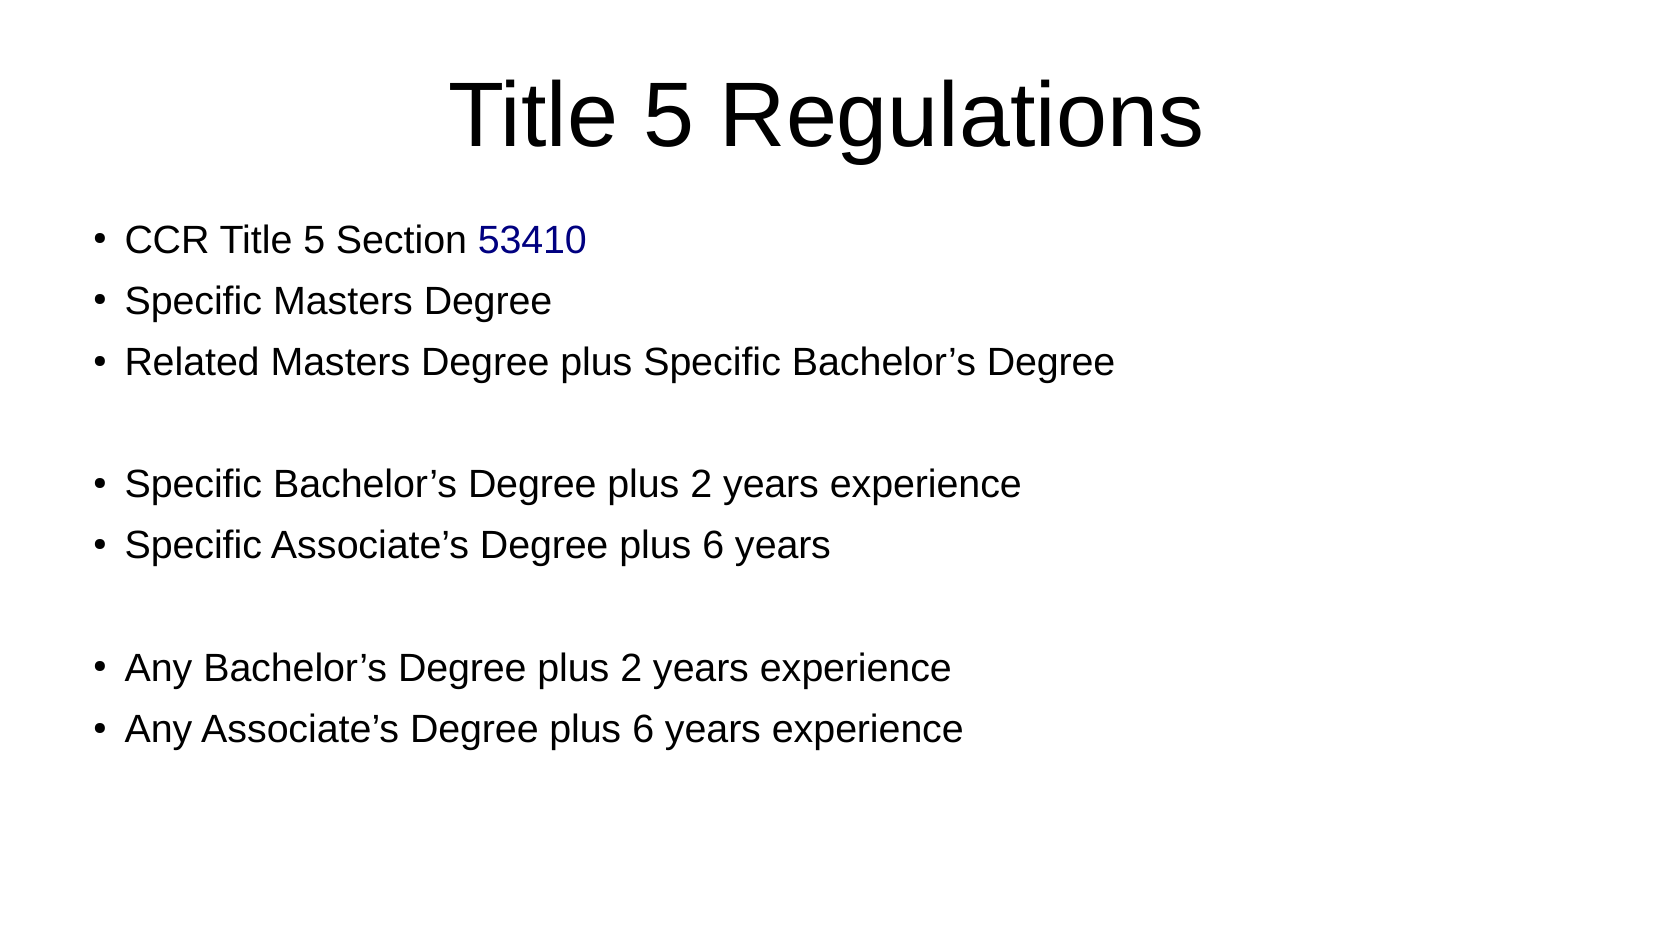

# Title 5 Regulations
CCR Title 5 Section 53410
Specific Masters Degree
Related Masters Degree plus Specific Bachelor’s Degree
Specific Bachelor’s Degree plus 2 years experience
Specific Associate’s Degree plus 6 years
Any Bachelor’s Degree plus 2 years experience
Any Associate’s Degree plus 6 years experience